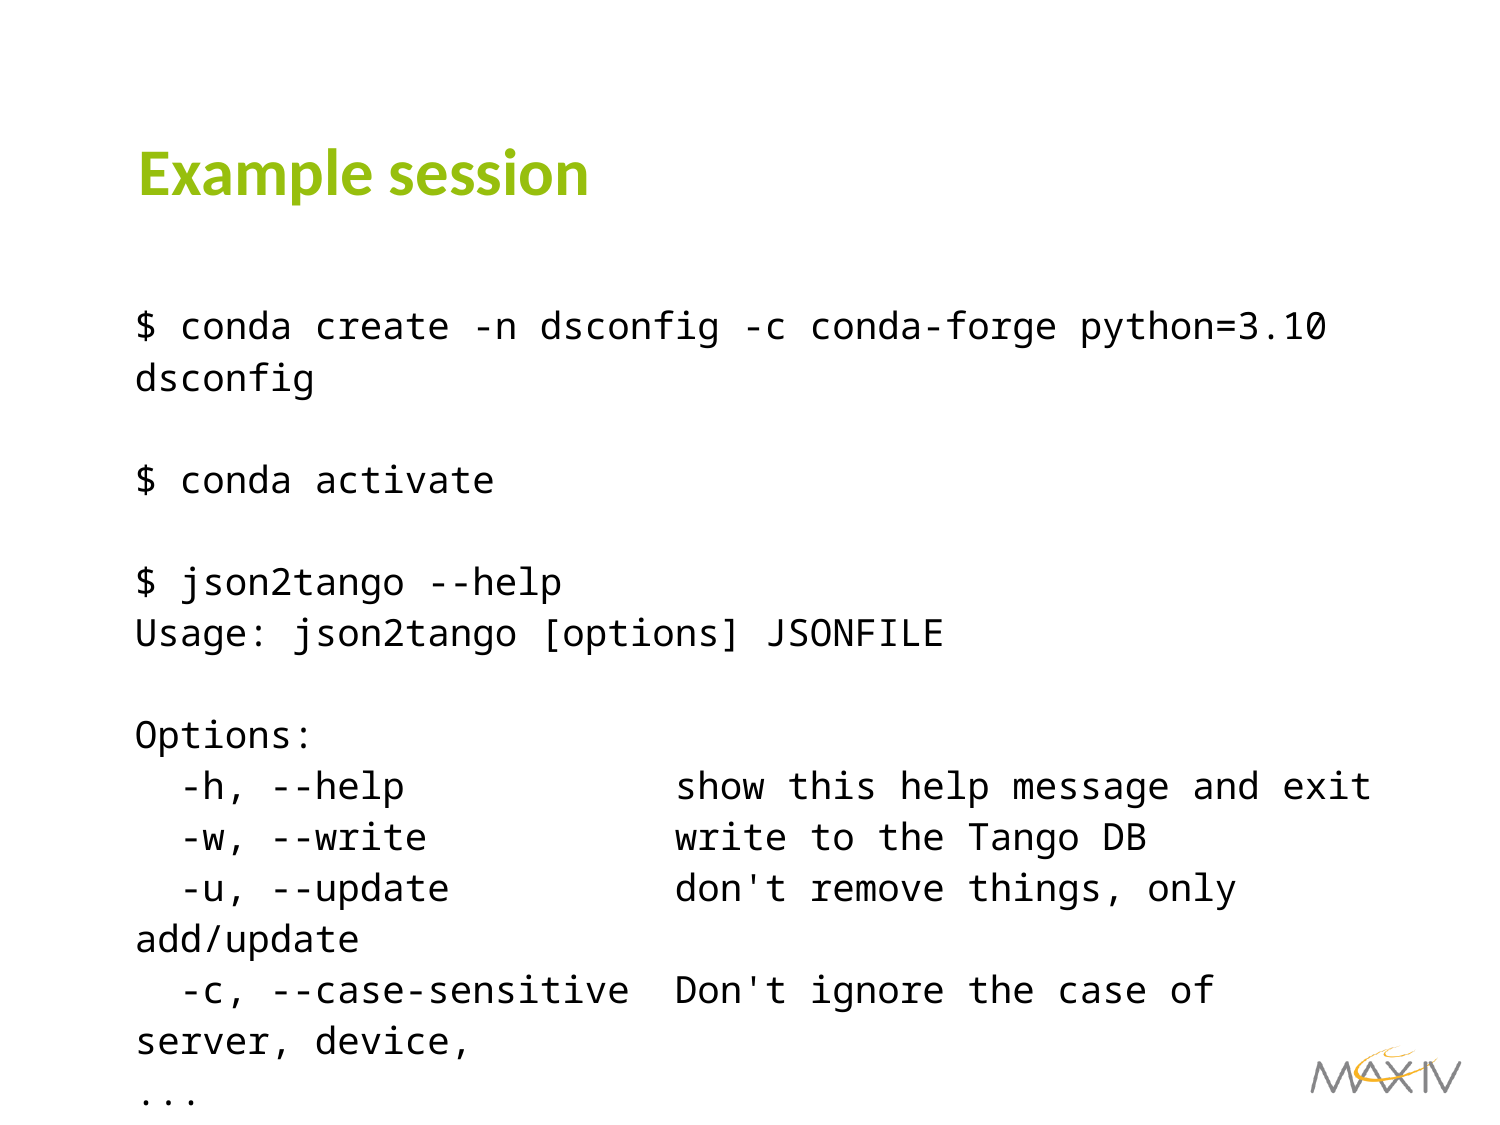

# Example session
$ conda create -n dsconfig -c conda-forge python=3.10 dsconfig
$ conda activate
$ json2tango --help
Usage: json2tango [options] JSONFILE
Options:
 -h, --help show this help message and exit
 -w, --write write to the Tango DB
 -u, --update don't remove things, only add/update
 -c, --case-sensitive Don't ignore the case of server, device,
...